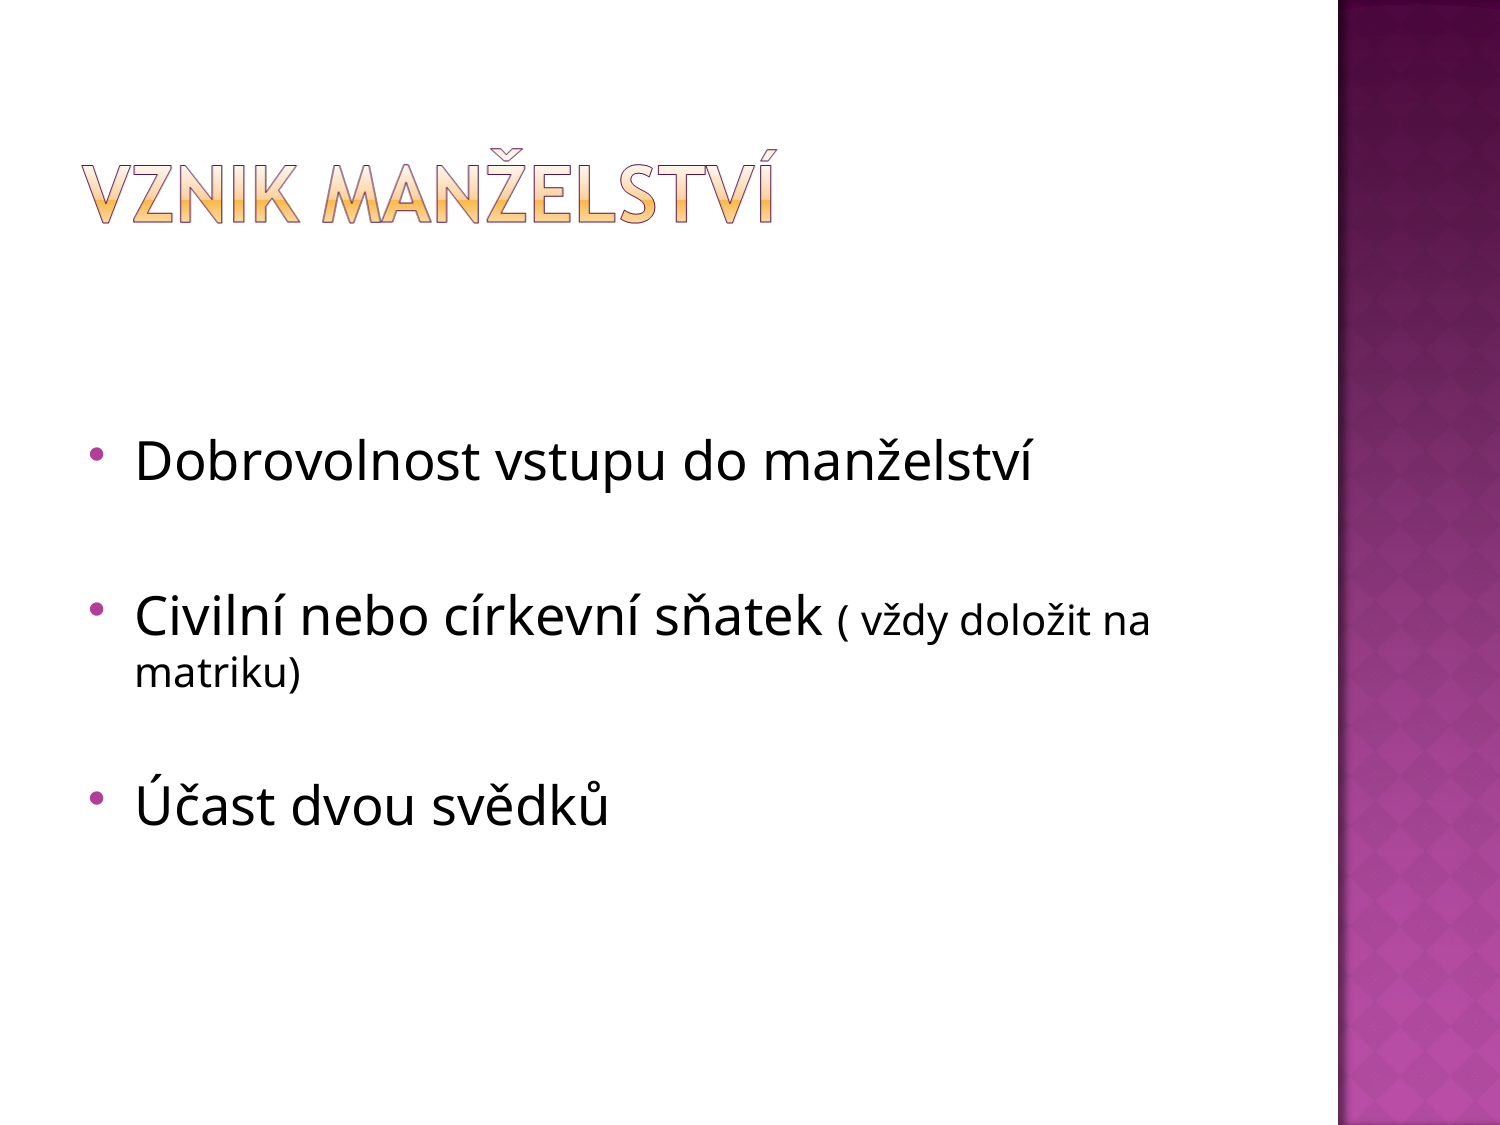

# Dobrovolnost vstupu do manželství
Civilní nebo církevní sňatek ( vždy doložit na matriku)
Účast dvou svědků